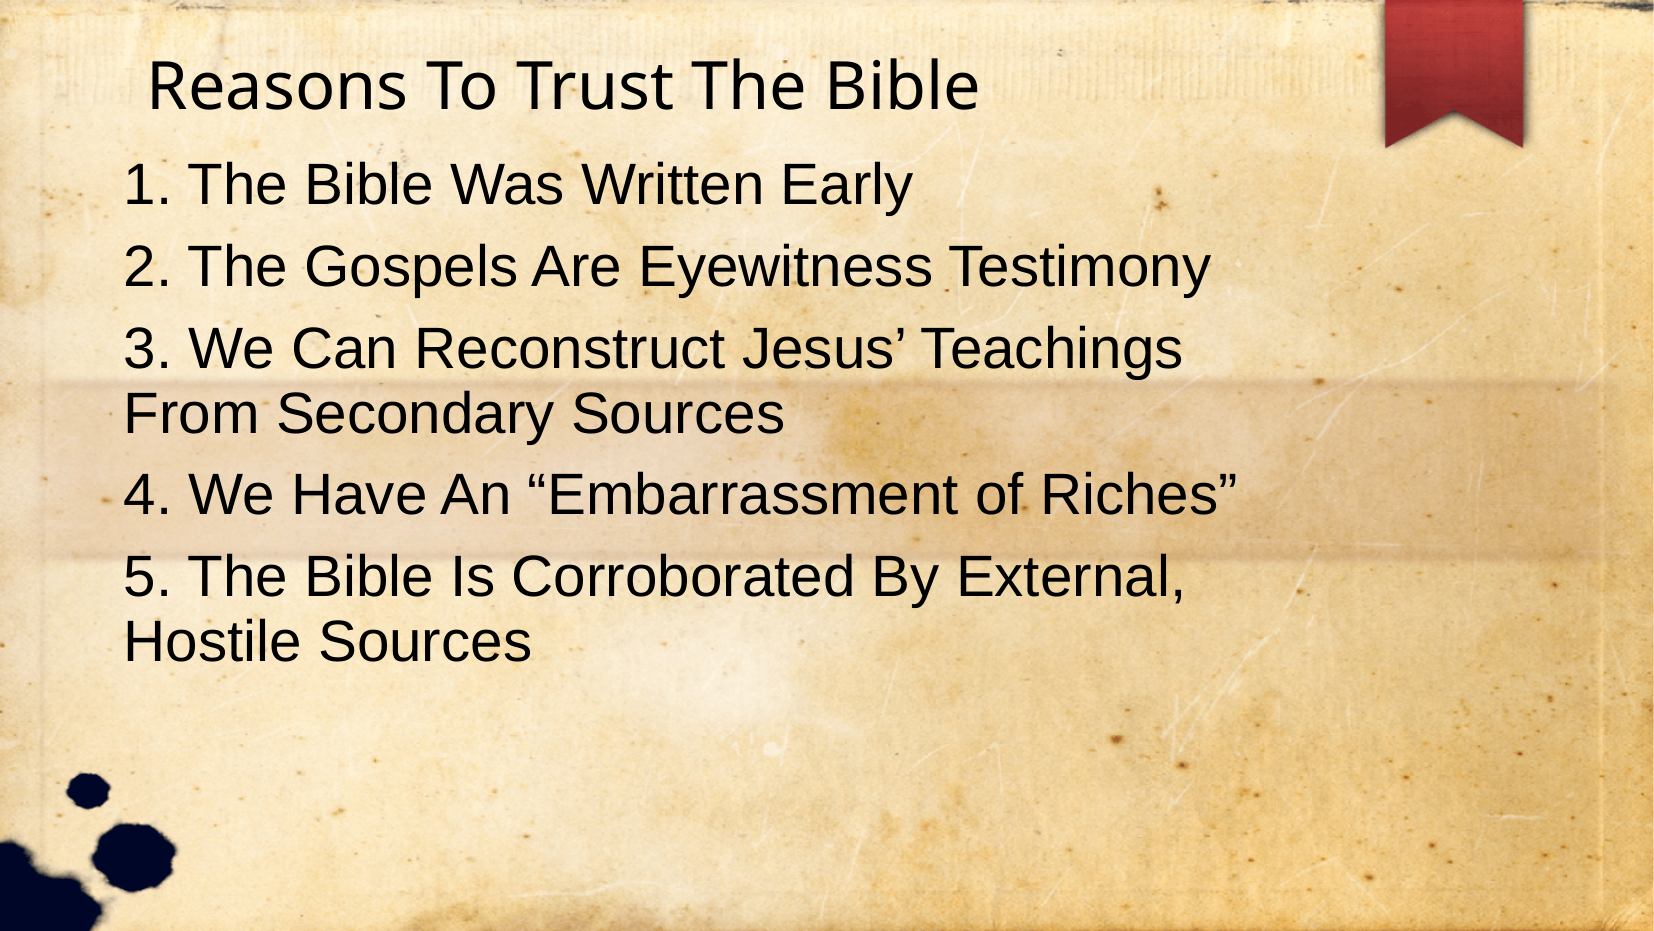

# Reasons To Trust The Bible
1. The Bible Was Written Early
2. The Gospels Are Eyewitness Testimony
3. We Can Reconstruct Jesus’ Teachings From Secondary Sources
4. We Have An “Embarrassment of Riches”
5. The Bible Is Corroborated By External, Hostile Sources